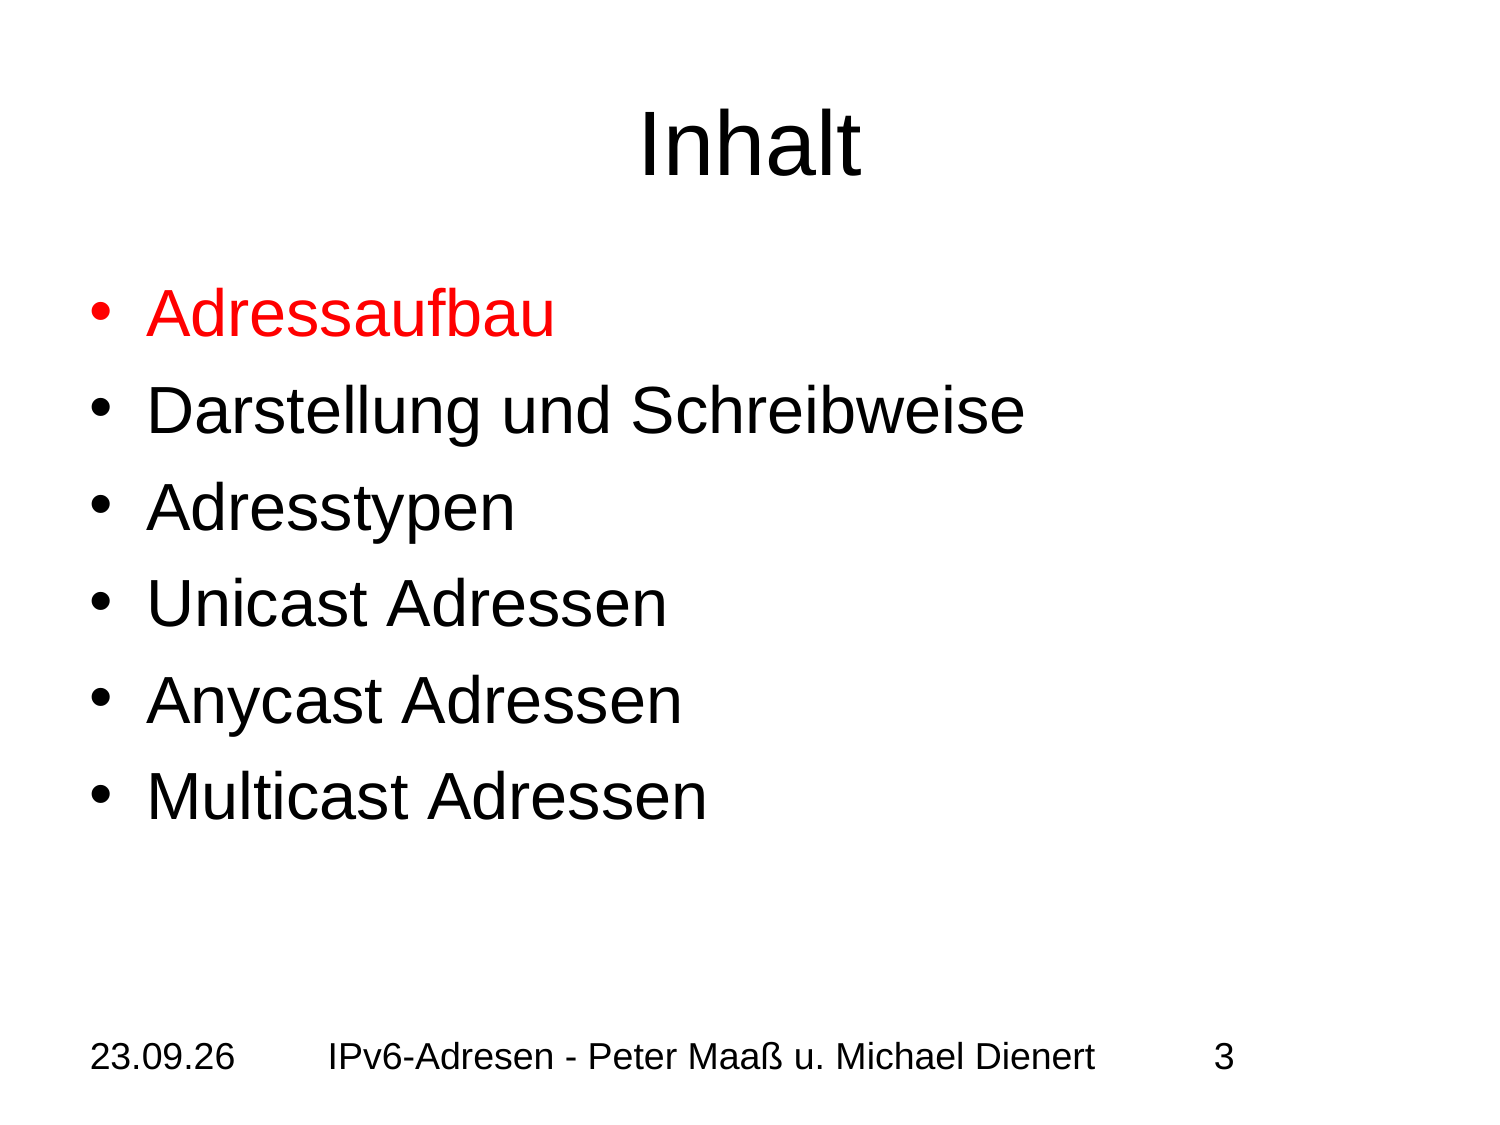

# Inhalt
Adressaufbau
Darstellung und Schreibweise
Adresstypen
Unicast Adressen
Anycast Adressen
Multicast Adressen
IPv6-Adresen - Peter Maaß u. Michael Dienert
3